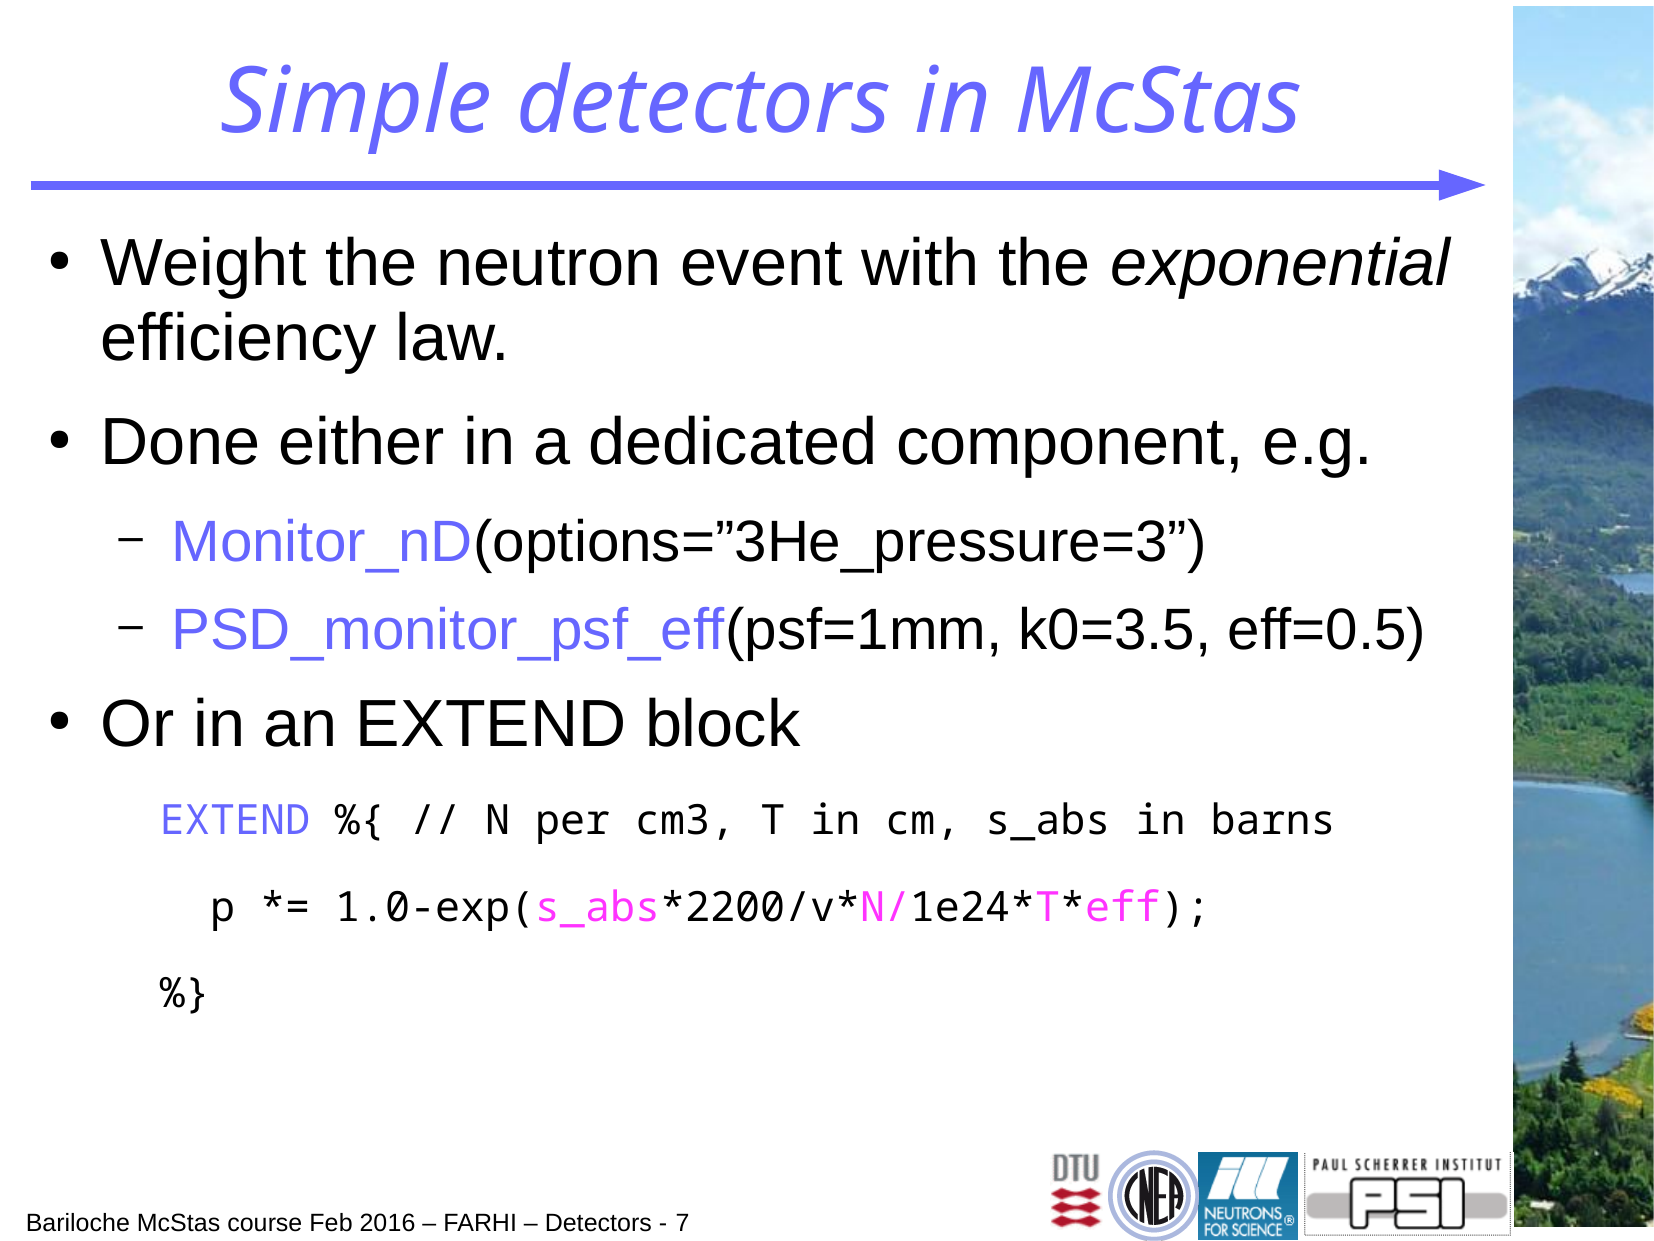

# Simple detectors in McStas
Weight the neutron event with the exponential efficiency law.
Done either in a dedicated component, e.g.
Monitor_nD(options=”3He_pressure=3”)
PSD_monitor_psf_eff(psf=1mm, k0=3.5, eff=0.5)
Or in an EXTEND block
EXTEND %{ // N per cm3, T in cm, s_abs in barns
 p *= 1.0-exp(s_abs*2200/v*N/1e24*T*eff);
%}